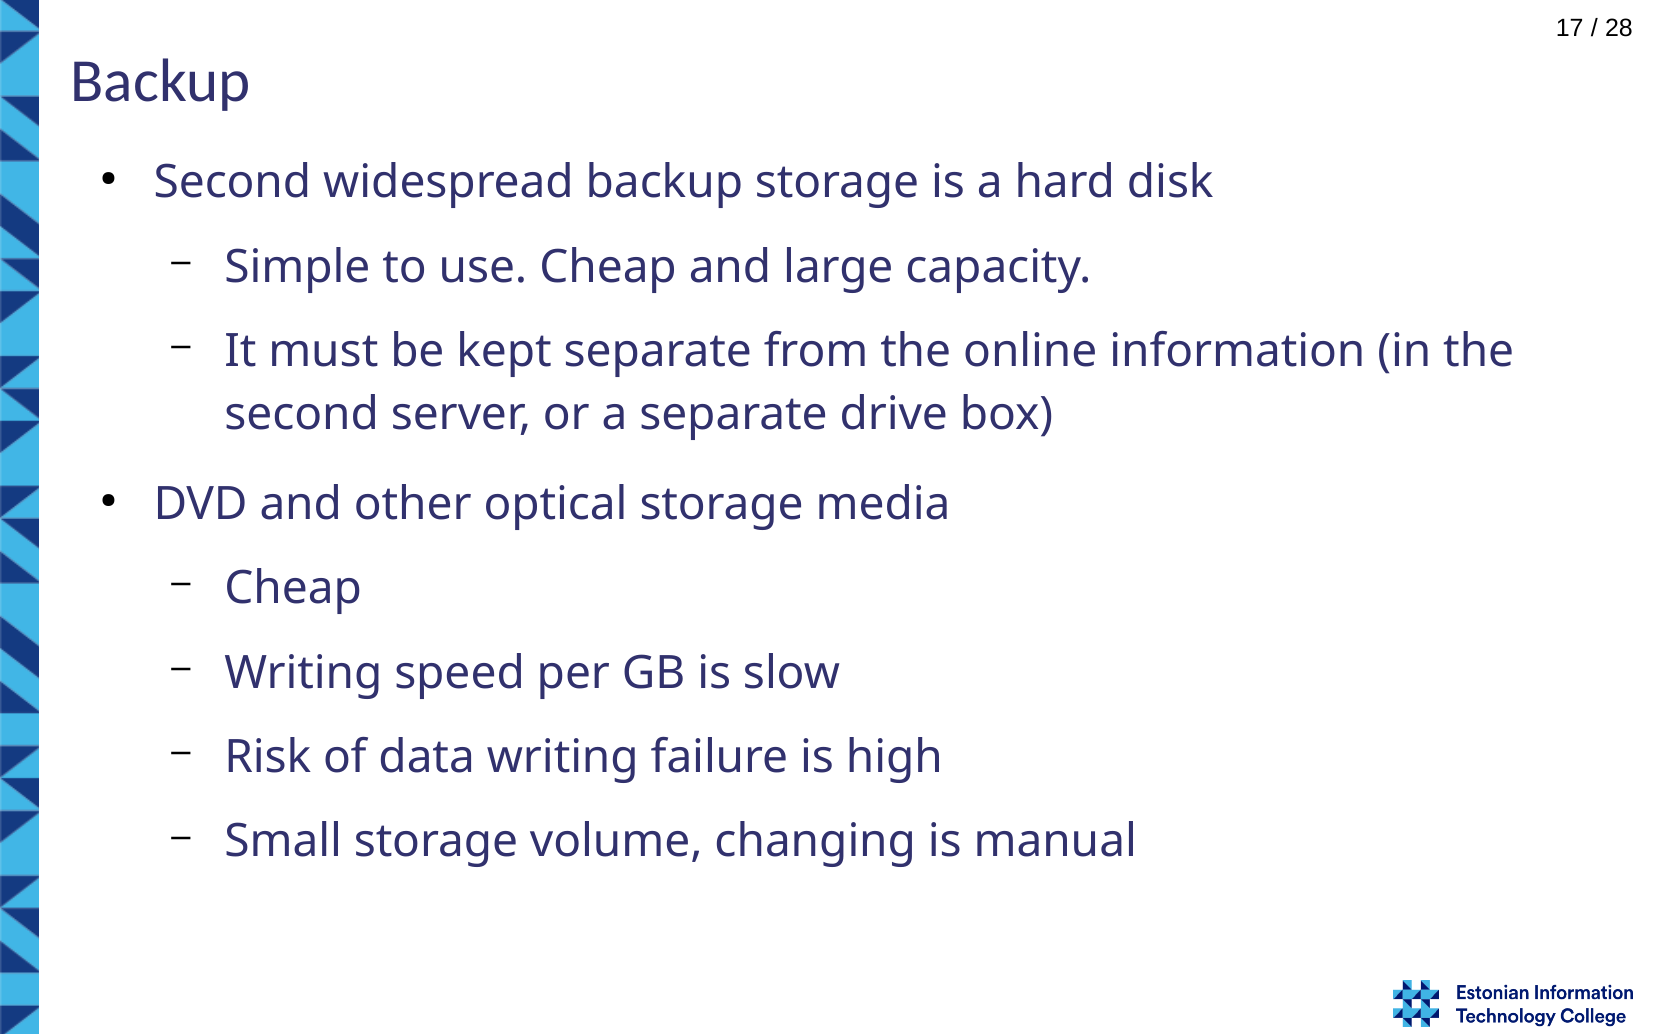

# Backup
Second widespread backup storage is a hard disk
Simple to use. Cheap and large capacity.
It must be kept separate from the online information (in the second server, or a separate drive box)
DVD and other optical storage media
Cheap
Writing speed per GB is slow
Risk of data writing failure is high
Small storage volume, changing is manual